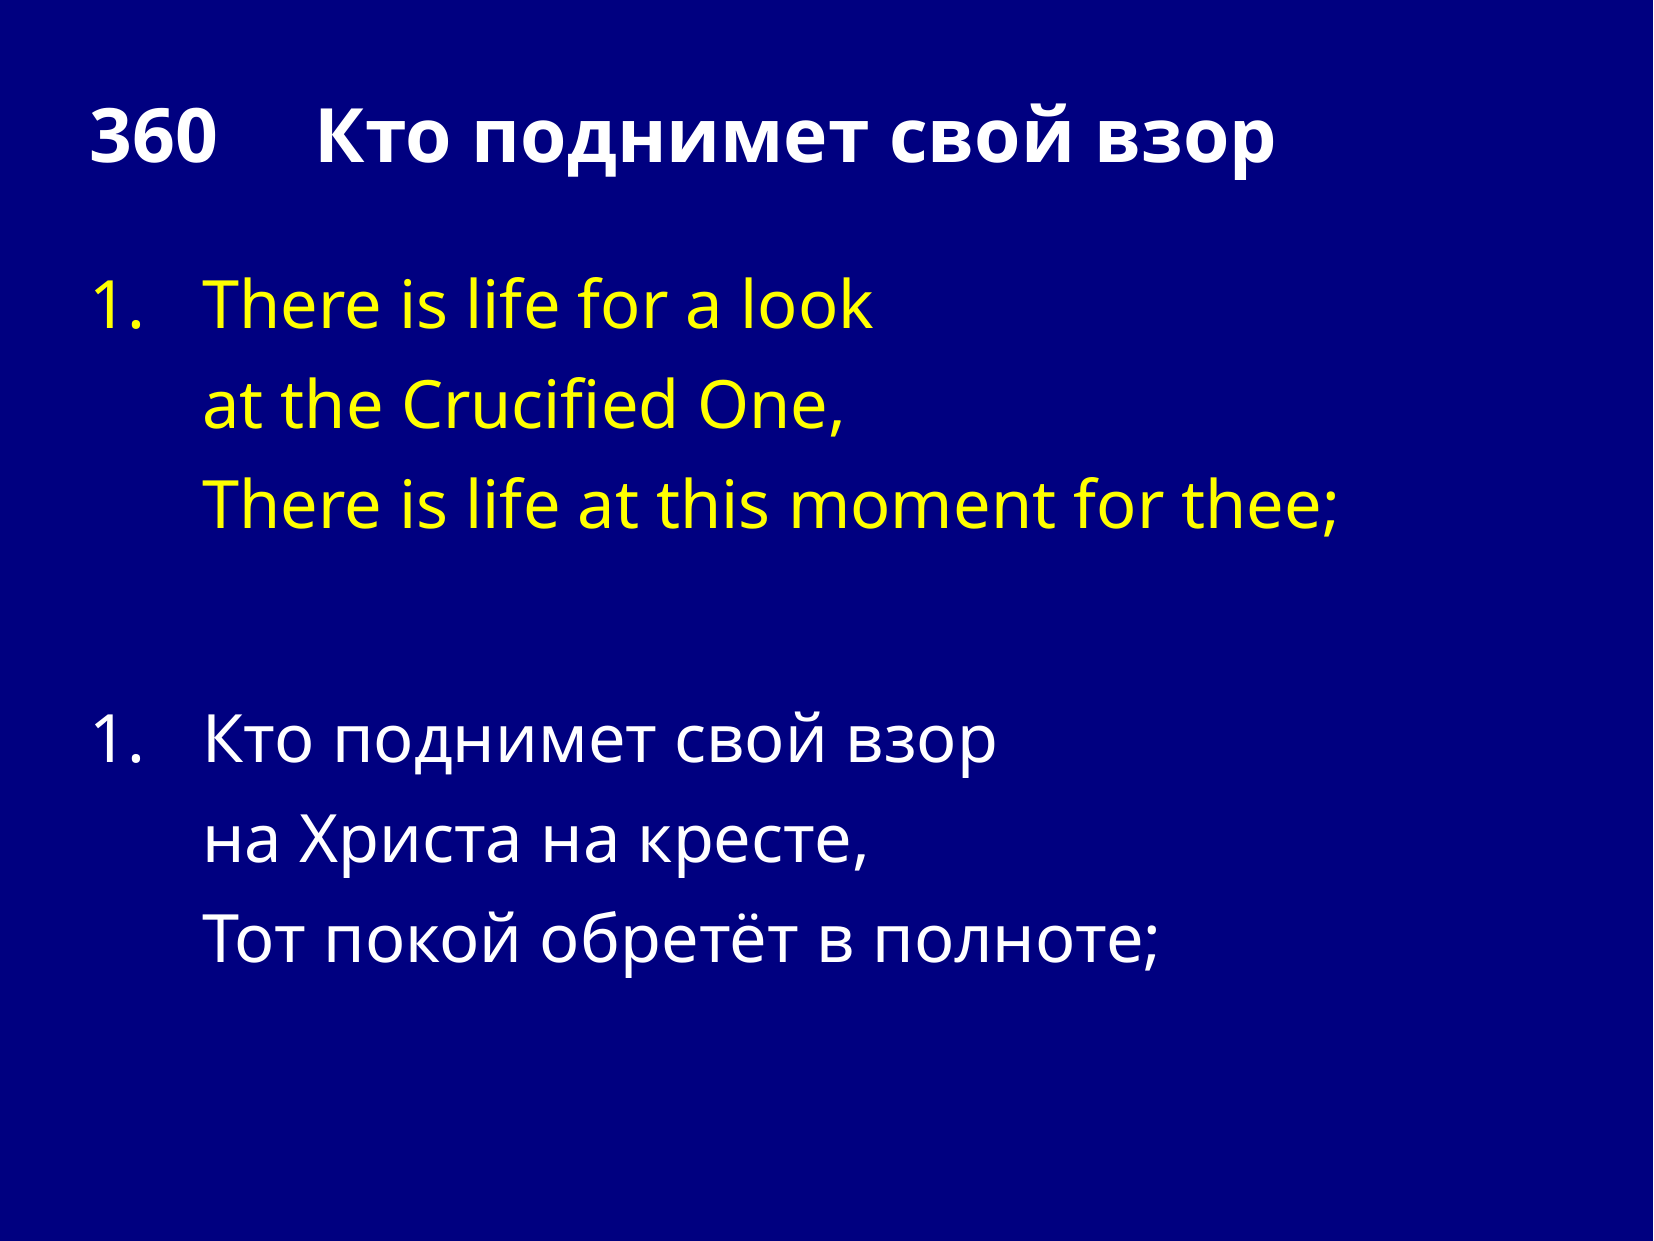

360	Кто поднимет свой взор
1.	There is life for a look
	at the Crucified One,
	There is life at this moment for thee;
1.	Кто поднимет свой взор
	на Христа на кресте,
	Тот покой обретёт в полноте;